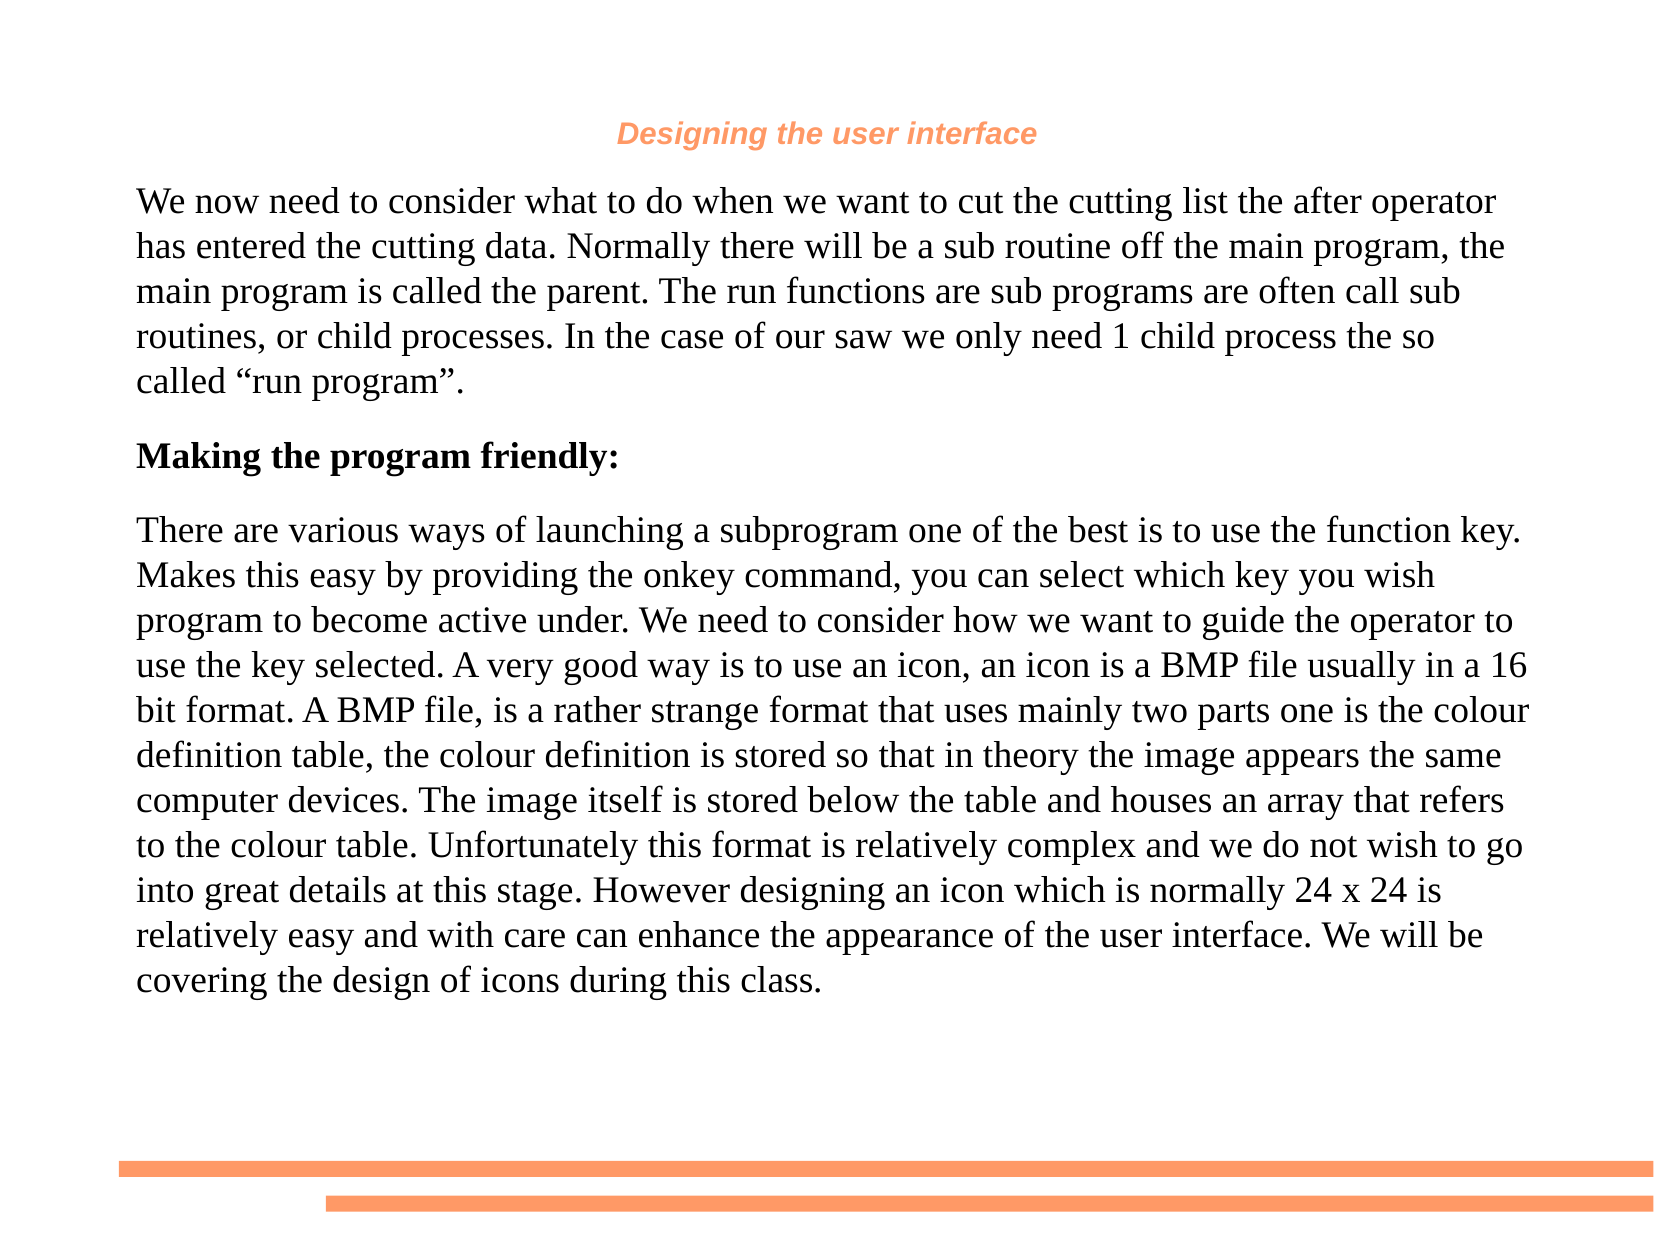

# Designing the user interface
We now need to consider what to do when we want to cut the cutting list the after operator has entered the cutting data. Normally there will be a sub routine off the main program, the main program is called the parent. The run functions are sub programs are often call sub routines, or child processes. In the case of our saw we only need 1 child process the so called “run program”.
Making the program friendly:
There are various ways of launching a subprogram one of the best is to use the function key. Makes this easy by providing the onkey command, you can select which key you wish program to become active under. We need to consider how we want to guide the operator to use the key selected. A very good way is to use an icon, an icon is a BMP file usually in a 16 bit format. A BMP file, is a rather strange format that uses mainly two parts one is the colour definition table, the colour definition is stored so that in theory the image appears the same computer devices. The image itself is stored below the table and houses an array that refers to the colour table. Unfortunately this format is relatively complex and we do not wish to go into great details at this stage. However designing an icon which is normally 24 x 24 is relatively easy and with care can enhance the appearance of the user interface. We will be covering the design of icons during this class.